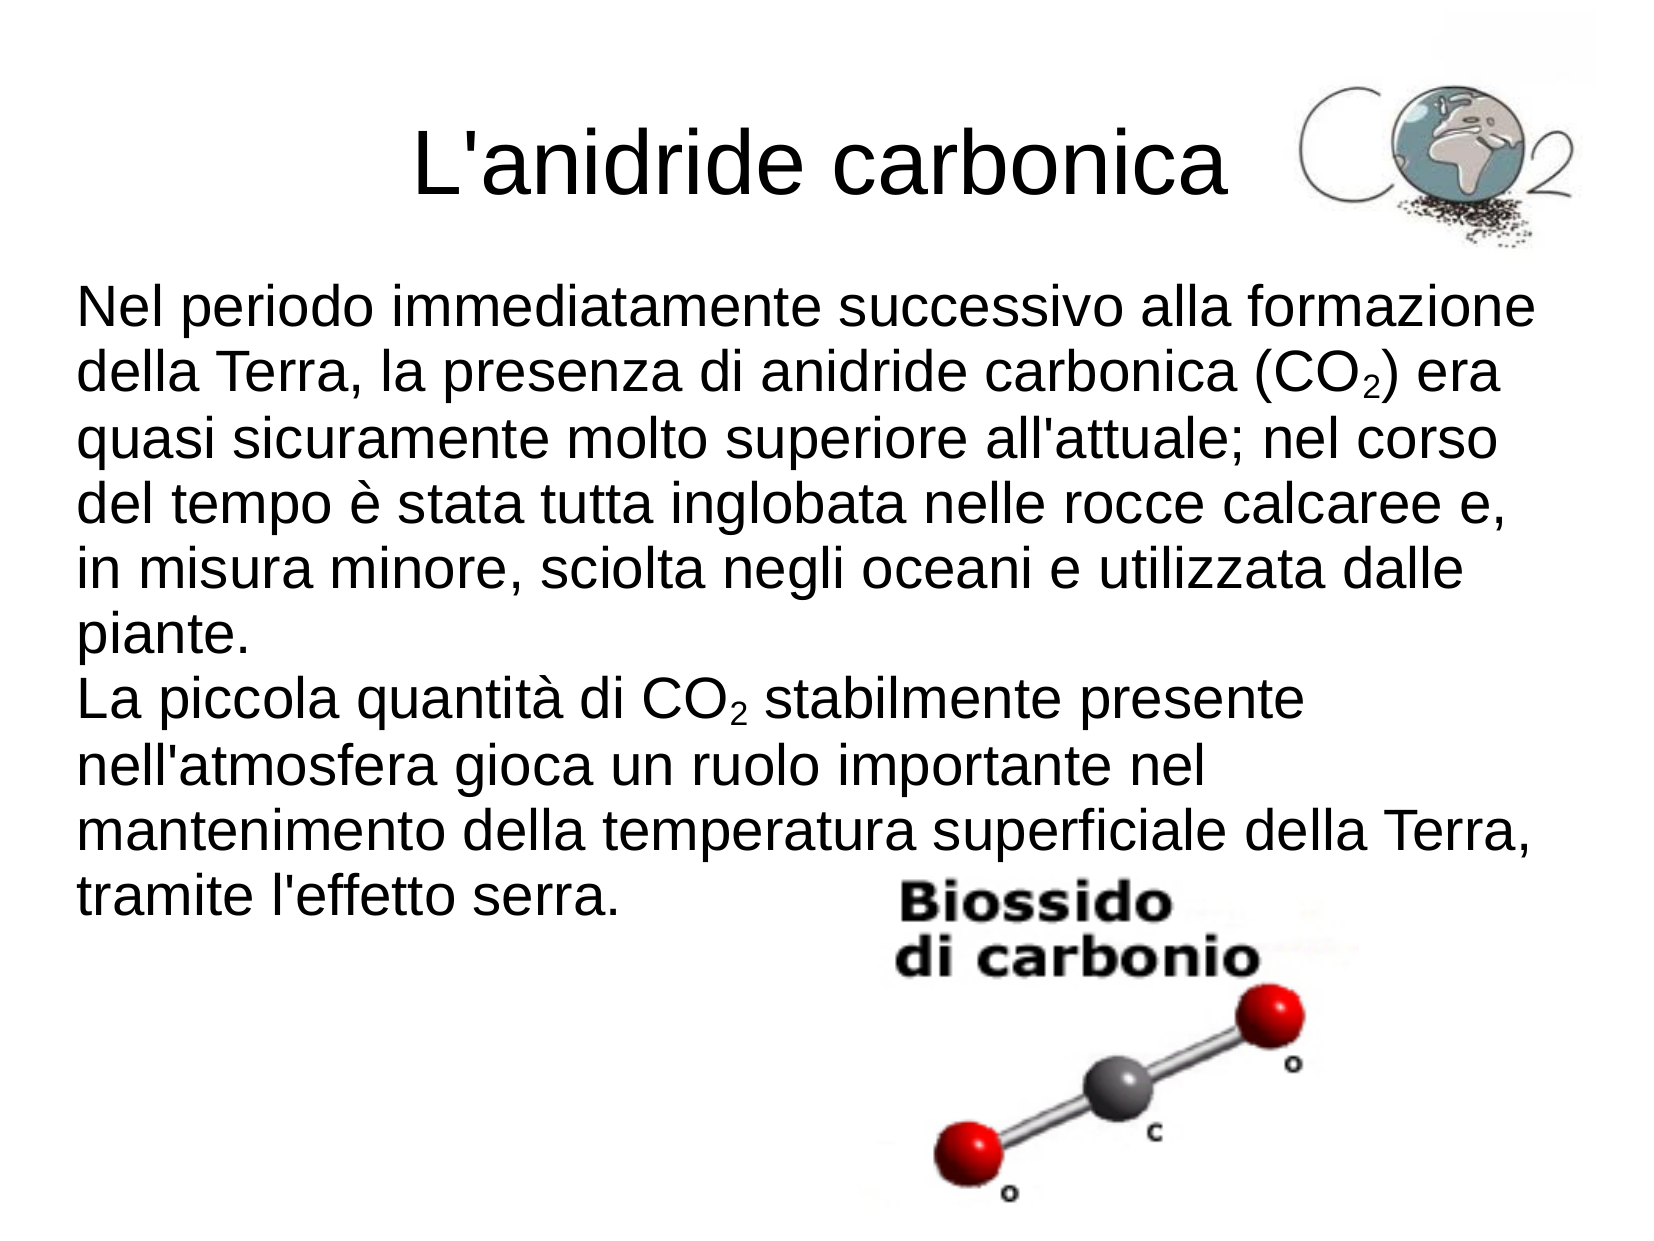

# L'anidride carbonica
Nel periodo immediatamente successivo alla formazione della Terra, la presenza di anidride carbonica (CO2) era quasi sicuramente molto superiore all'attuale; nel corso del tempo è stata tutta inglobata nelle rocce calcaree e, in misura minore, sciolta negli oceani e utilizzata dalle piante.
La piccola quantità di CO2 stabilmente presente nell'atmosfera gioca un ruolo importante nel mantenimento della temperatura superficiale della Terra, tramite l'effetto serra.